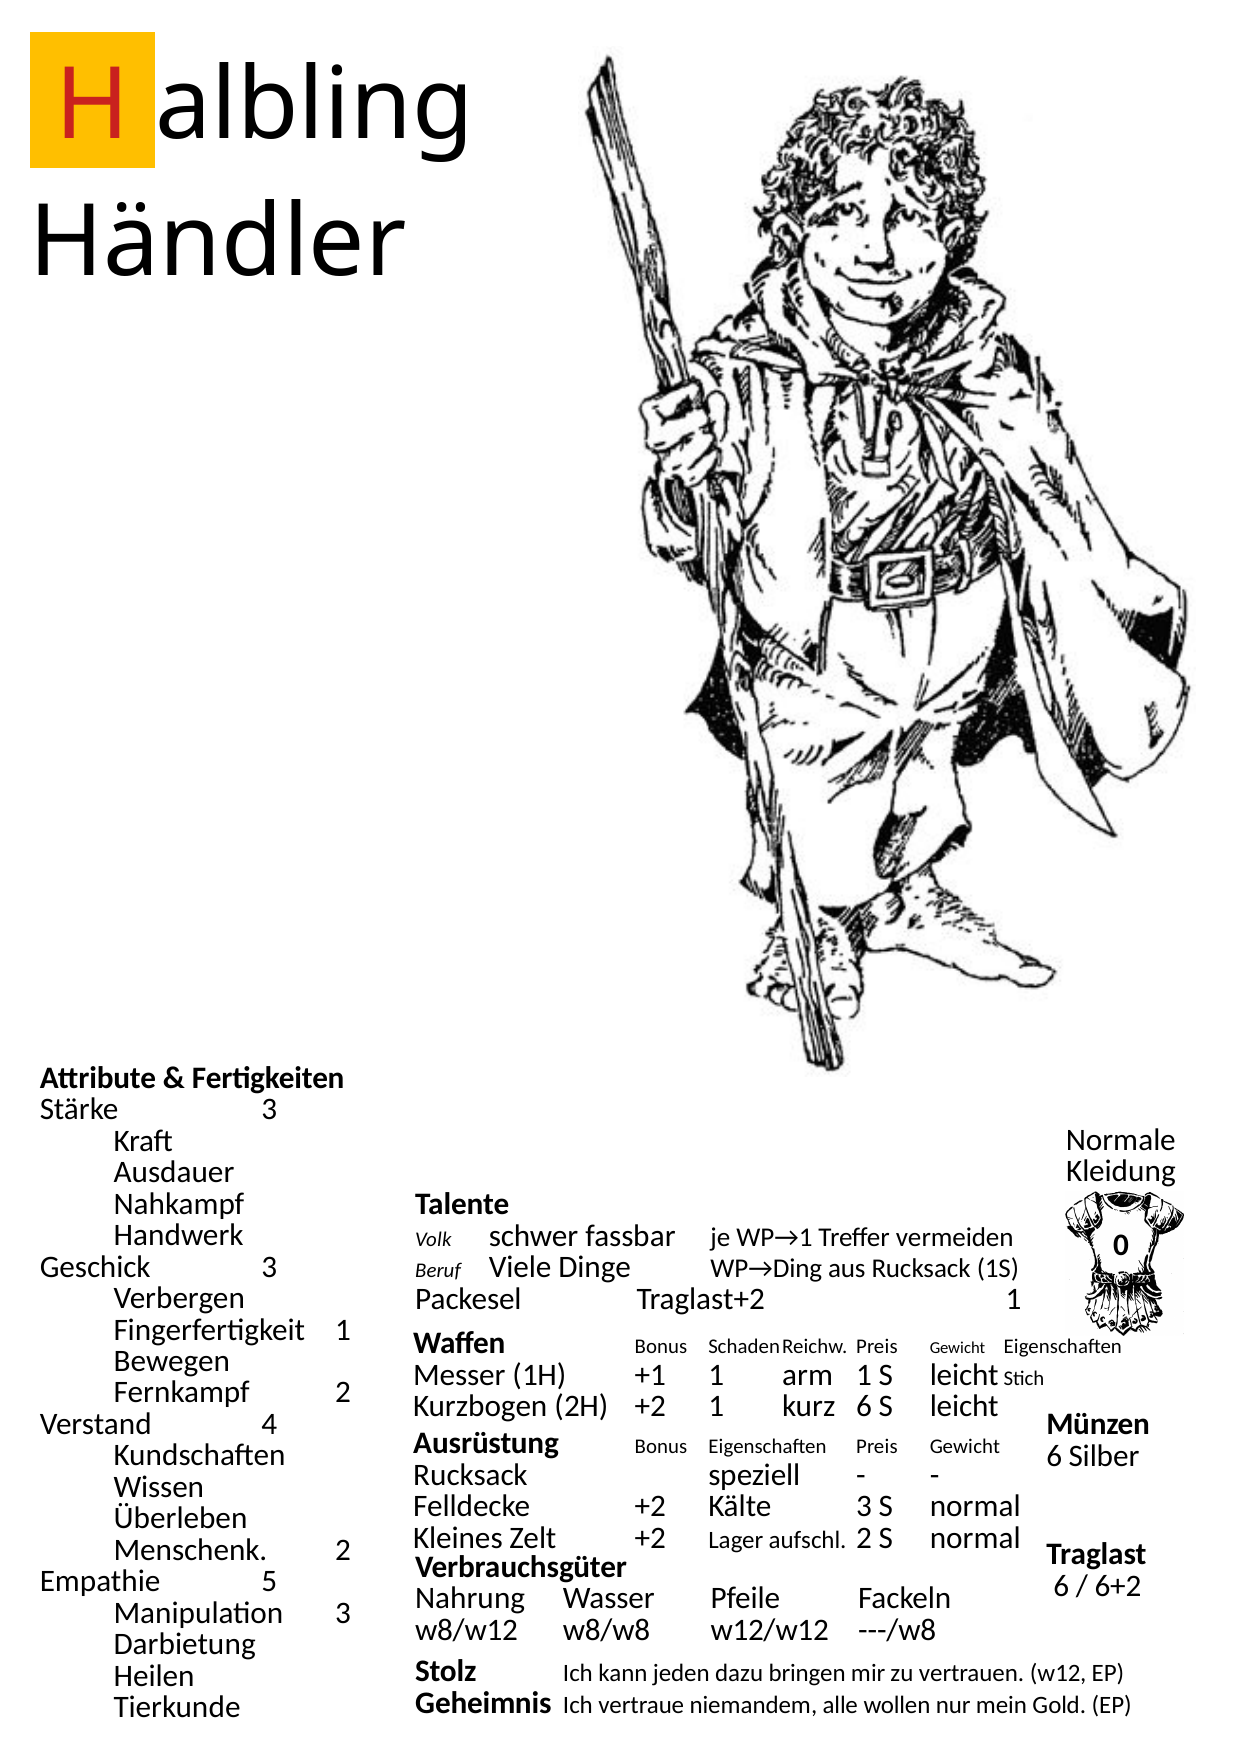

H albling
Händler
Attribute & Fertigkeiten
Stärke		3
	Kraft
	Ausdauer
	Nahkampf
	Handwerk
Geschick		3
	Verbergen
	Fingerfertigkeit	1
	Bewegen
	Fernkampf		2
Verstand		4
	Kundschaften
	Wissen
	Überleben
	Menschenk.	2
Empathie		5
	Manipulation	3
	Darbietung
	Heilen
	Tierkunde
Normale
Kleidung
0
Talente
Volk	schwer fassbar	je WP→1 Treffer vermeiden
Beruf	Viele Dinge 	WP→Ding aus Rucksack (1S)
Packesel		Traglast+2				1
Waffen		Bonus	Schaden	Reichw.	Preis	Gewicht	Eigenschaften
Messer (1H)	+1	1	arm	1 S	leicht	Stich
Kurzbogen (2H)	+2	1	kurz	6 S	leicht
Münzen
6 Silber
Ausrüstung		Bonus	Eigenschaften	Preis	Gewicht
Rucksack			speziell	-	-
Felldecke		+2	Kälte		3 S	normal
Kleines Zelt		+2	Lager aufschl.	2 S	normal
Traglast
 6 / 6+2
Verbrauchsgüter
Nahrung	Wasser	Pfeile		Fackeln
w8/w12	w8/w8	w12/w12	---/w8
Stolz		Ich kann jeden dazu bringen mir zu vertrauen. (w12, EP)
Geheimnis	Ich vertraue niemandem, alle wollen nur mein Gold. (EP)